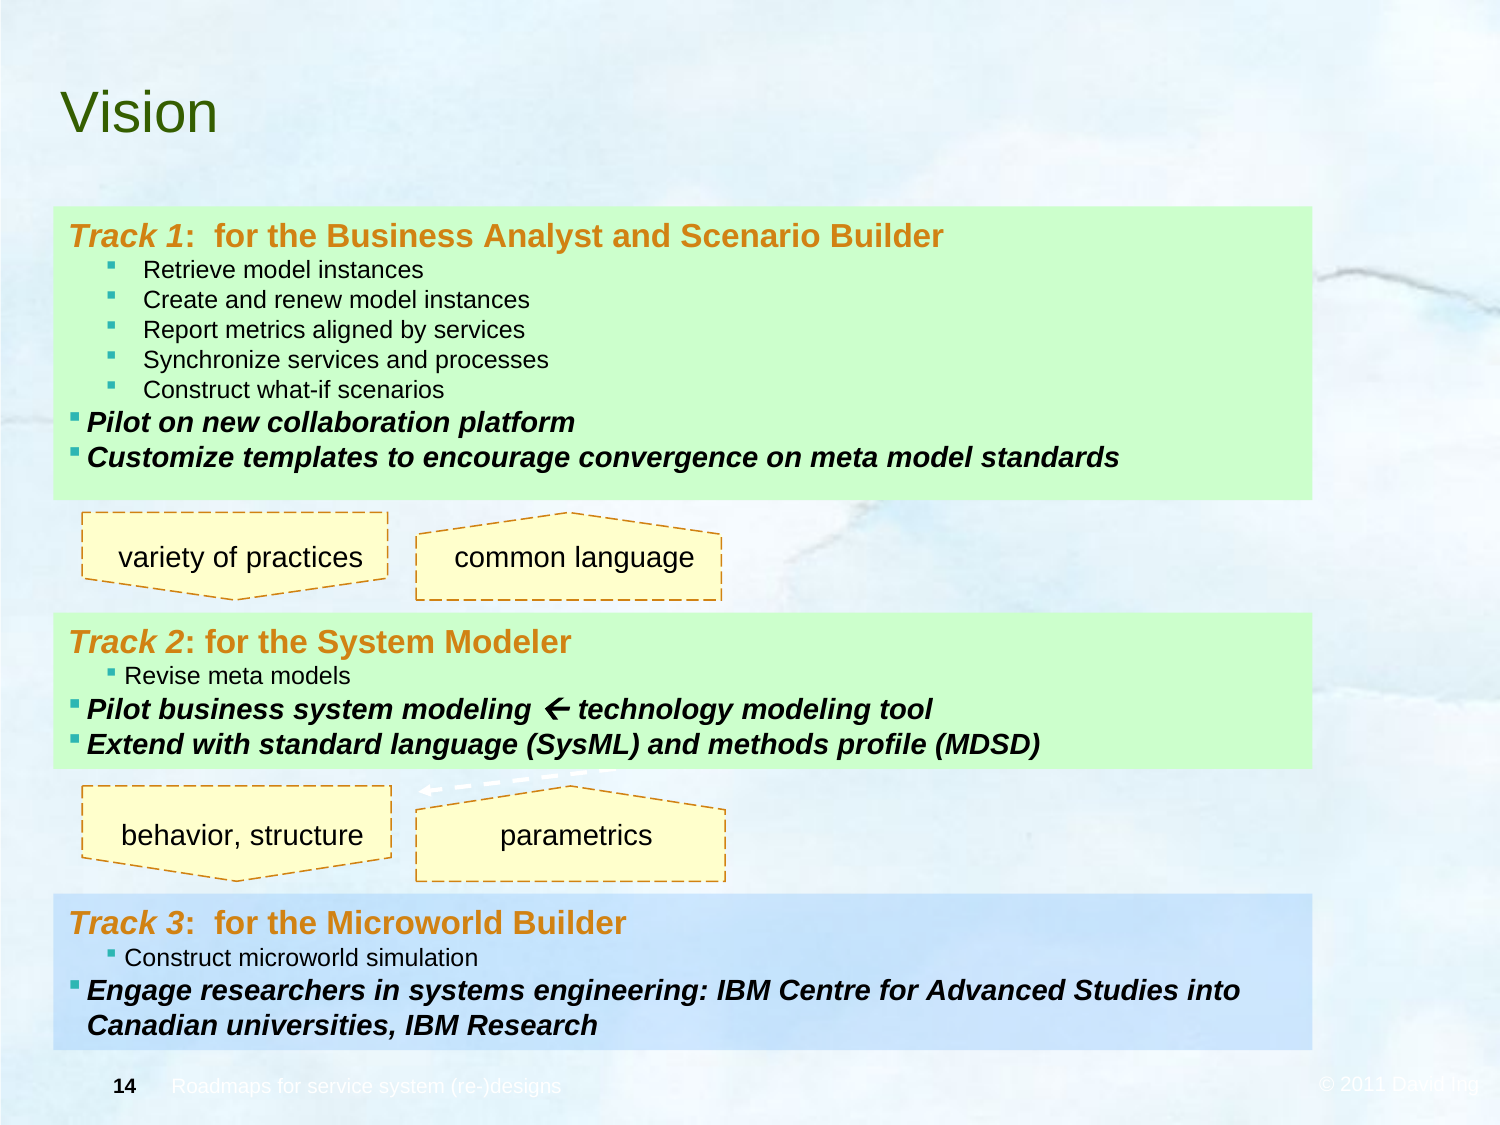

# Vision
Track 1: for the Business Analyst and Scenario Builder
Retrieve model instances
Create and renew model instances
Report metrics aligned by services
Synchronize services and processes
Construct what-if scenarios
Pilot on new collaboration platform
Customize templates to encourage convergence on meta model standards
variety of practices
common language
Track 2: for the System Modeler
Revise meta models
Pilot business system modeling  technology modeling tool
Extend with standard language (SysML) and methods profile (MDSD)
behavior, structure
parametrics
Track 3: for the Microworld Builder
Construct microworld simulation
Engage researchers in systems engineering: IBM Centre for Advanced Studies into Canadian universities, IBM Research
14
Roadmaps for service system (re-)designs